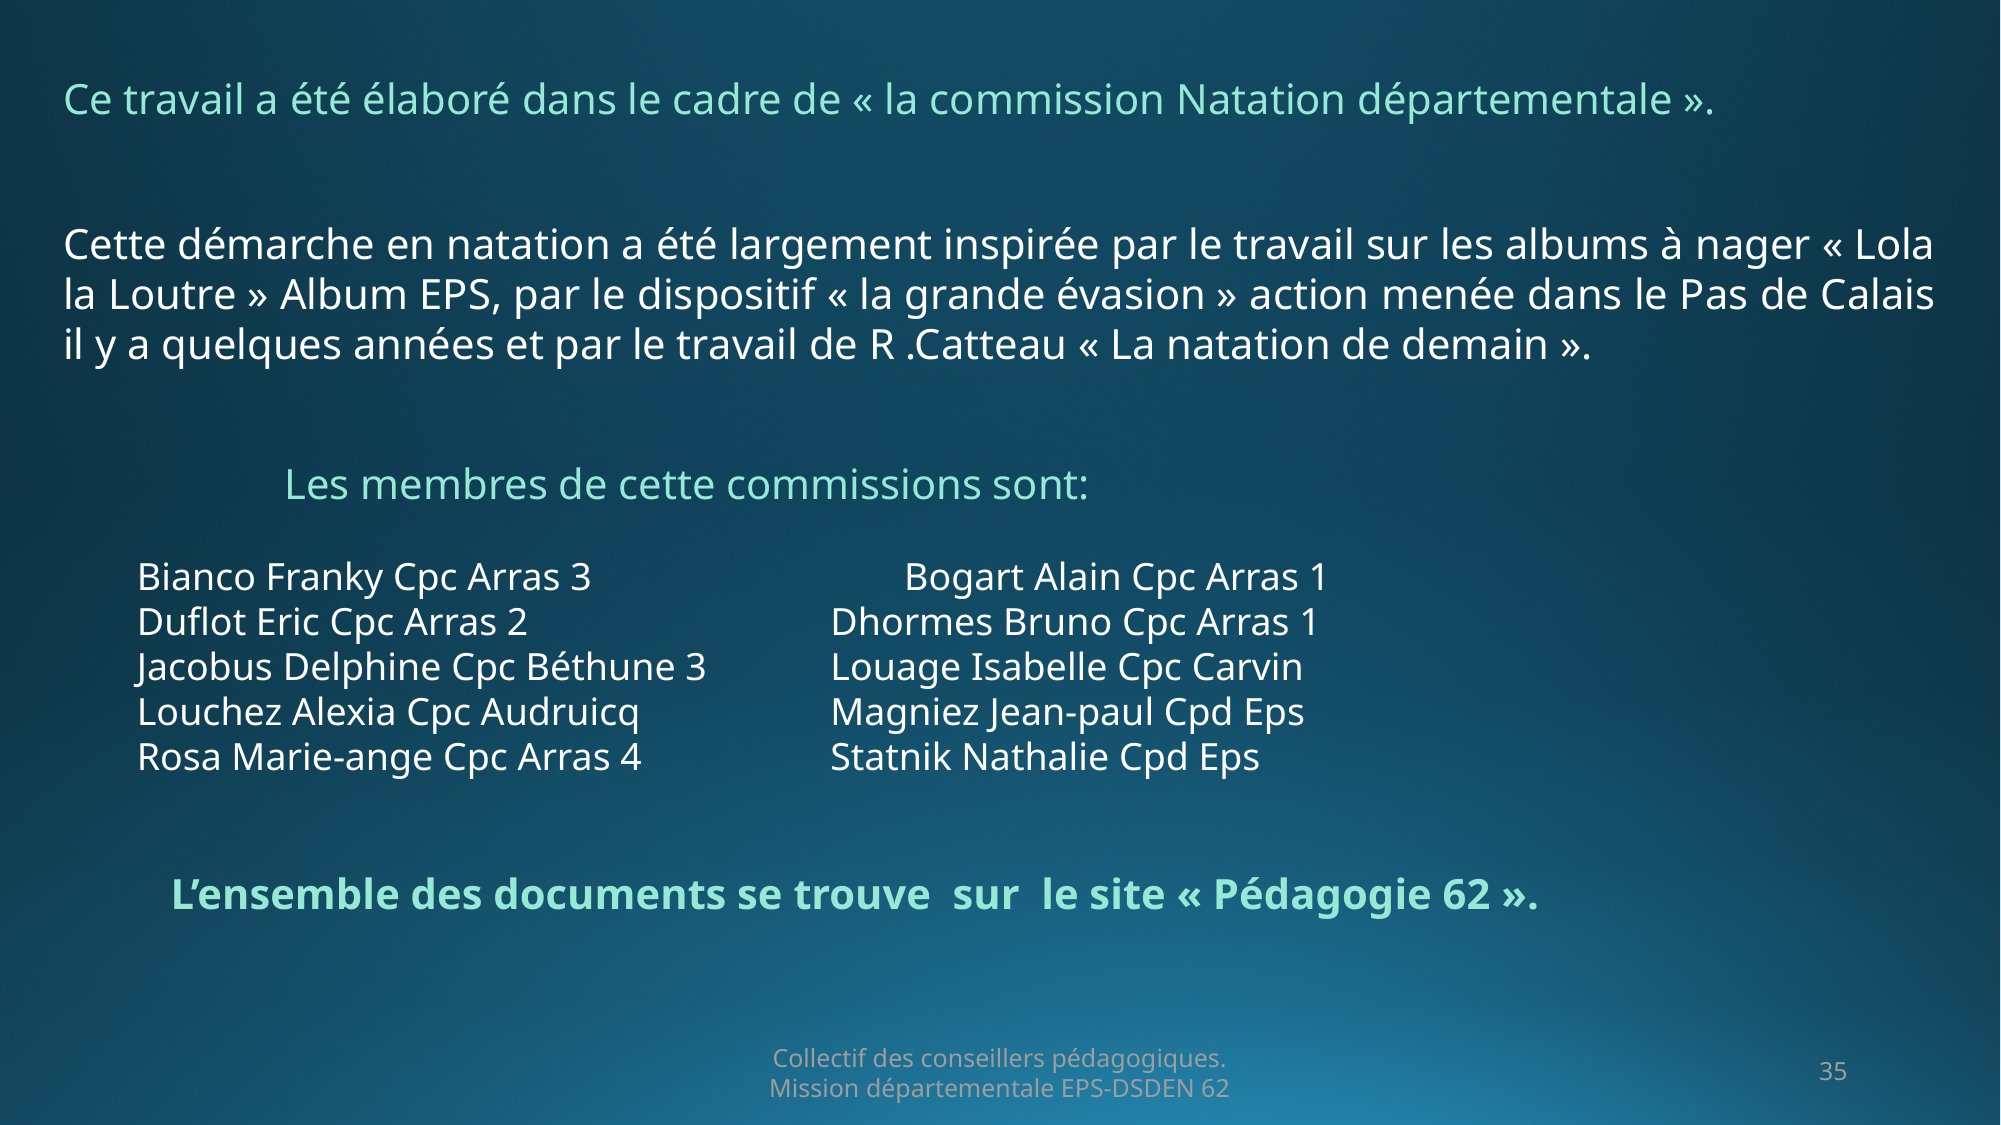

Ce travail a été élaboré dans le cadre de « la commission Natation départementale ».
Cette démarche en natation a été largement inspirée par le travail sur les albums à nager « Lola la Loutre » Album EPS, par le dispositif « la grande évasion » action menée dans le Pas de Calais il y a quelques années et par le travail de R .Catteau « La natation de demain ».
			Les membres de cette commissions sont:
	Bianco Franky Cpc Arras 3	 	 Bogart Alain Cpc Arras 1
	Duflot Eric Cpc Arras 2		 	 Dhormes Bruno Cpc Arras 1
	Jacobus Delphine Cpc Béthune 3 	 Louage Isabelle Cpc Carvin
	Louchez Alexia Cpc Audruicq 	 Magniez Jean-paul Cpd Eps
	Rosa Marie-ange Cpc Arras 4 	 Statnik Nathalie Cpd Eps
 L’ensemble des documents se trouve sur le site « Pédagogie 62 ».
Collectif des conseillers pédagogiques.
Mission départementale EPS-DSDEN 62